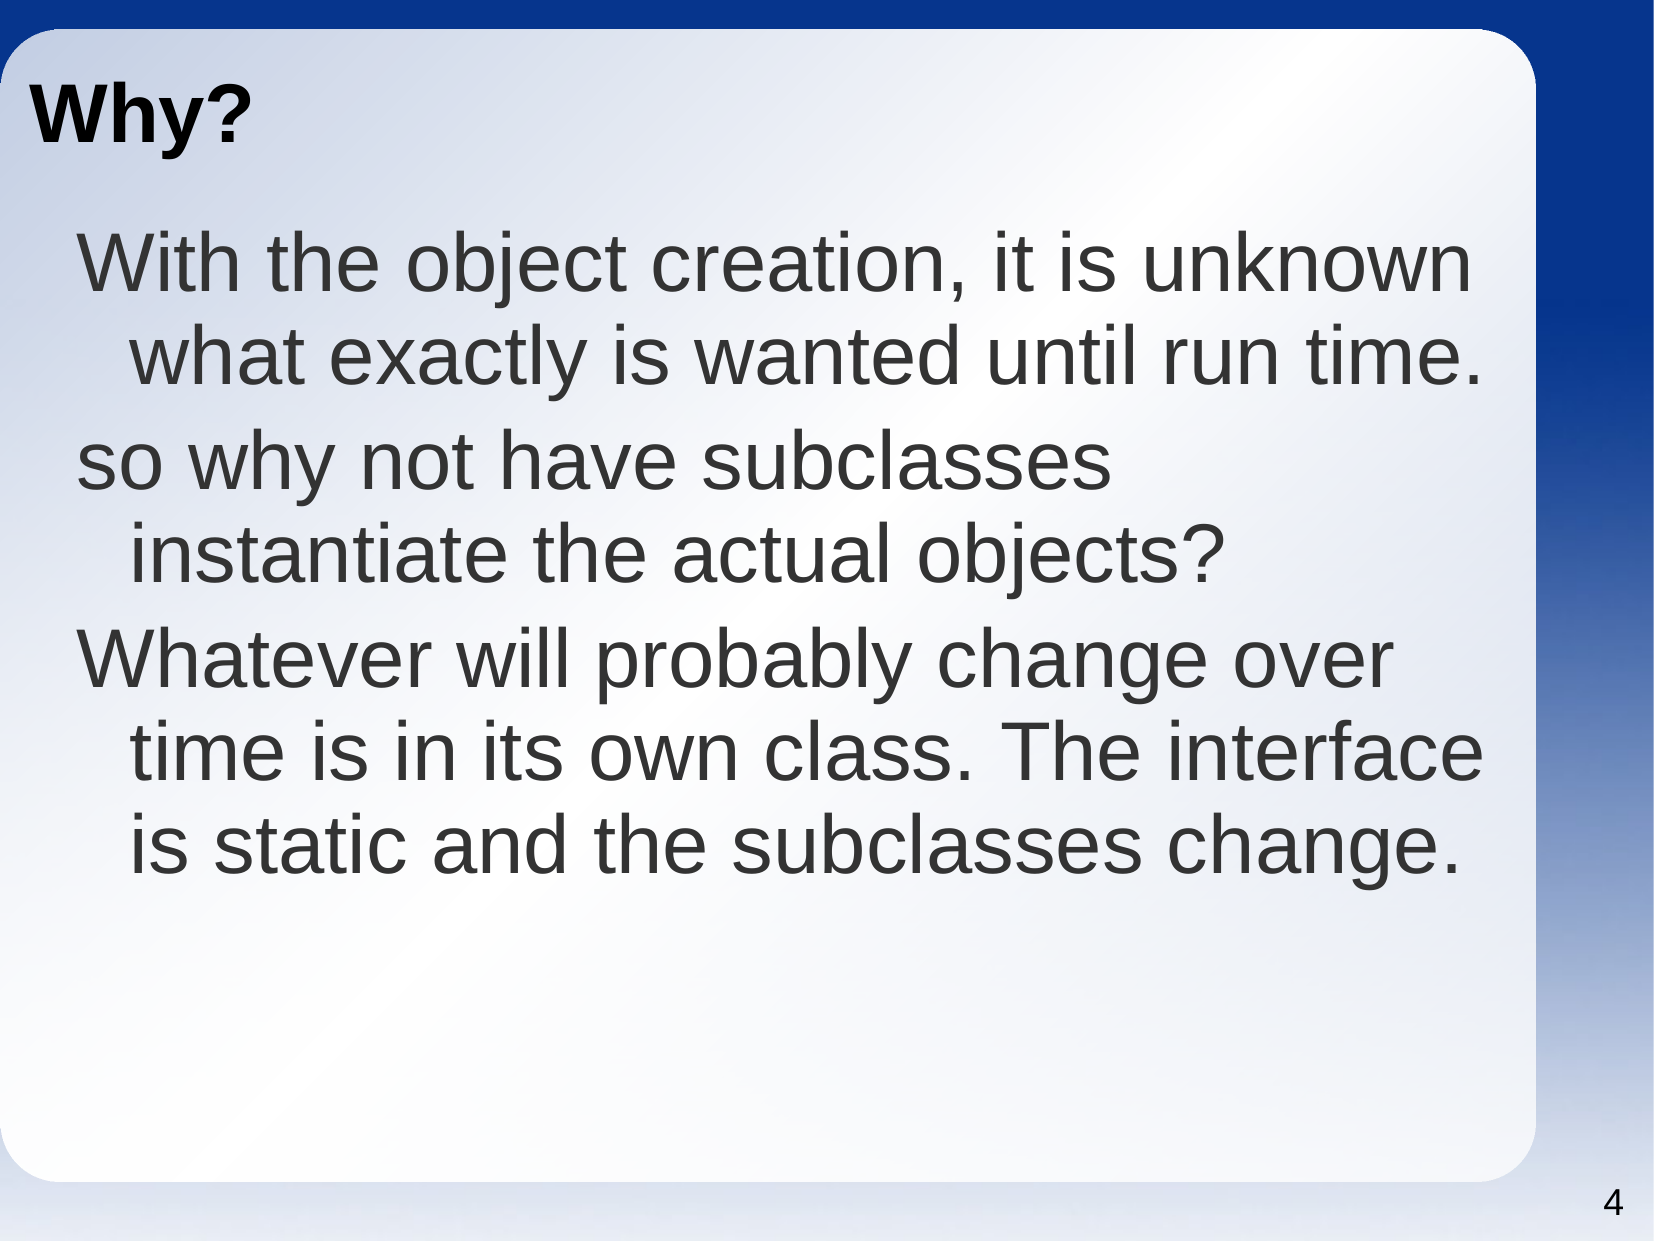

# Why?
With the object creation, it is unknown what exactly is wanted until run time.
so why not have subclasses instantiate the actual objects?
Whatever will probably change over time is in its own class. The interface is static and the subclasses change.
4